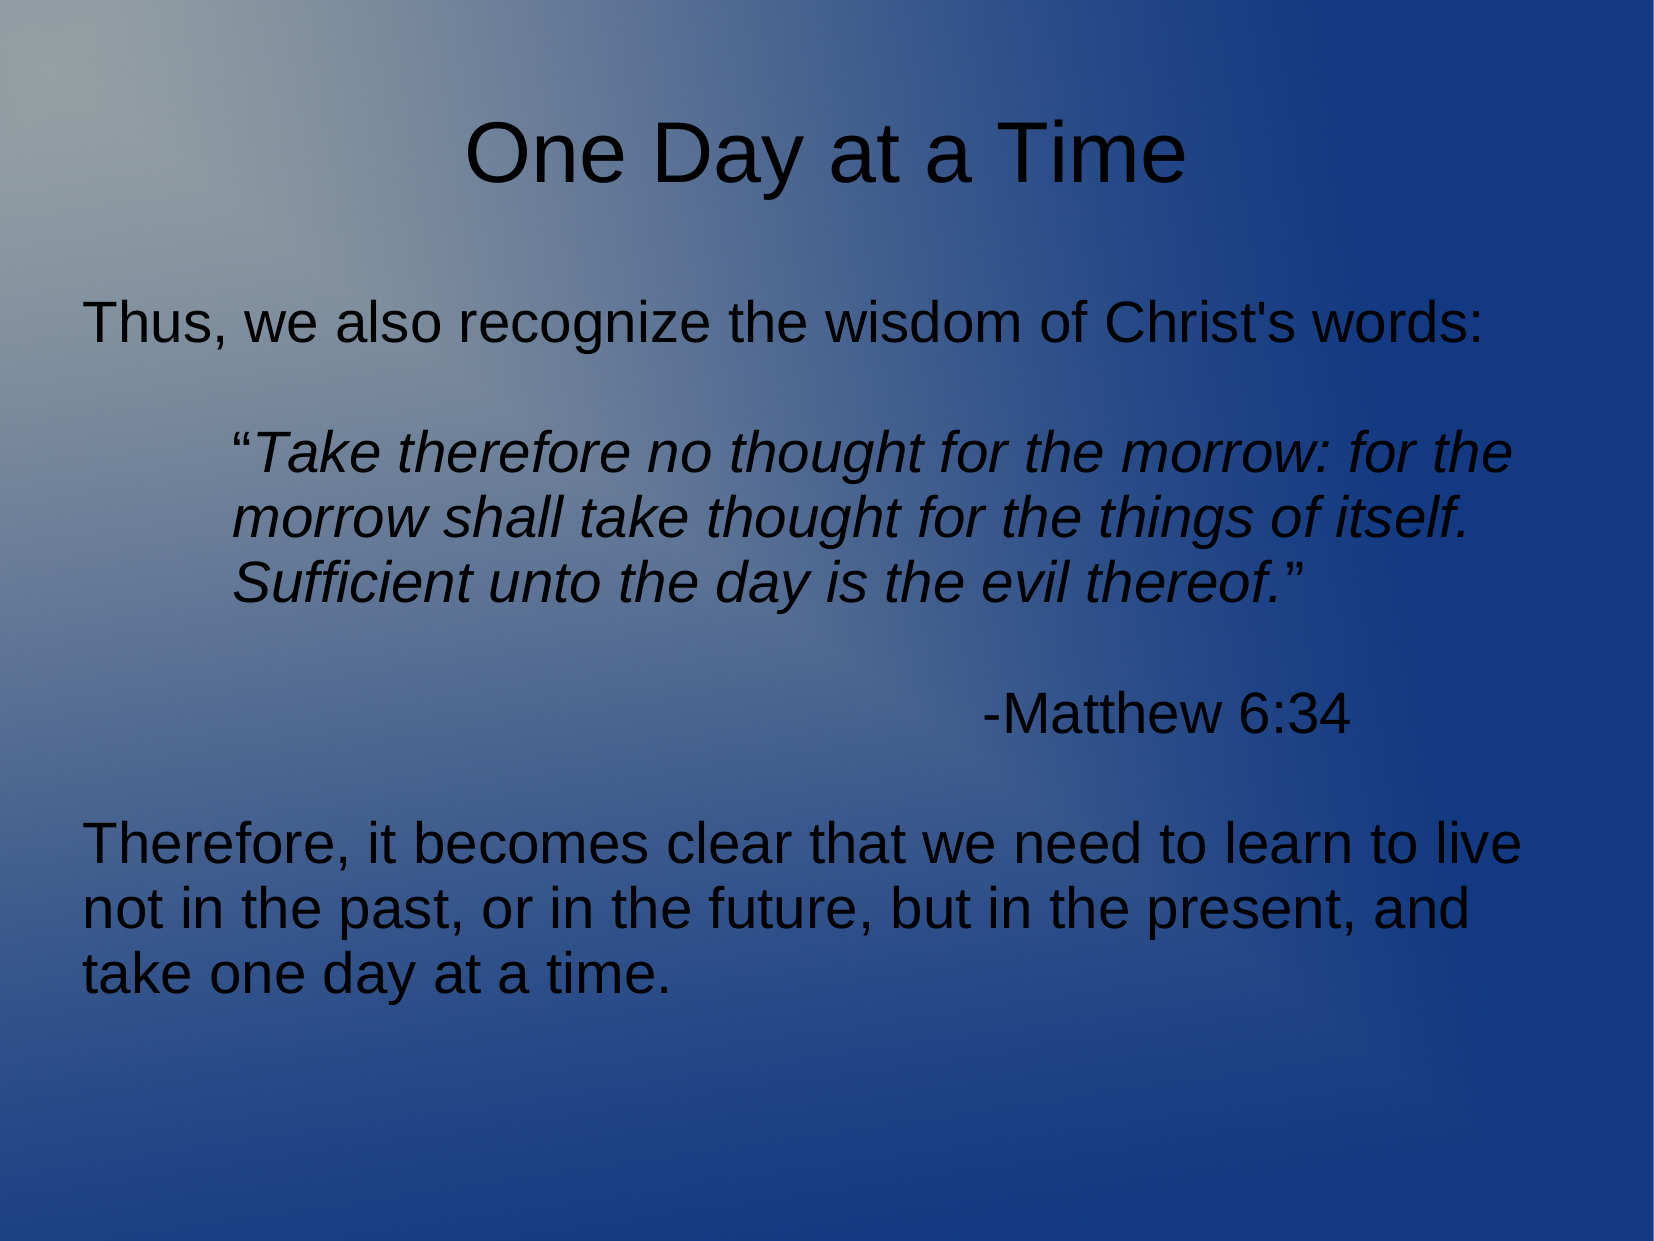

# One Day at a Time
Thus, we also recognize the wisdom of Christ's words:
		“Take therefore no thought for the morrow: for the 		morrow shall take thought for the things of itself. 			Sufficient unto the day is the evil thereof.”
												-Matthew 6:34
Therefore, it becomes clear that we need to learn to live not in the past, or in the future, but in the present, and take one day at a time.